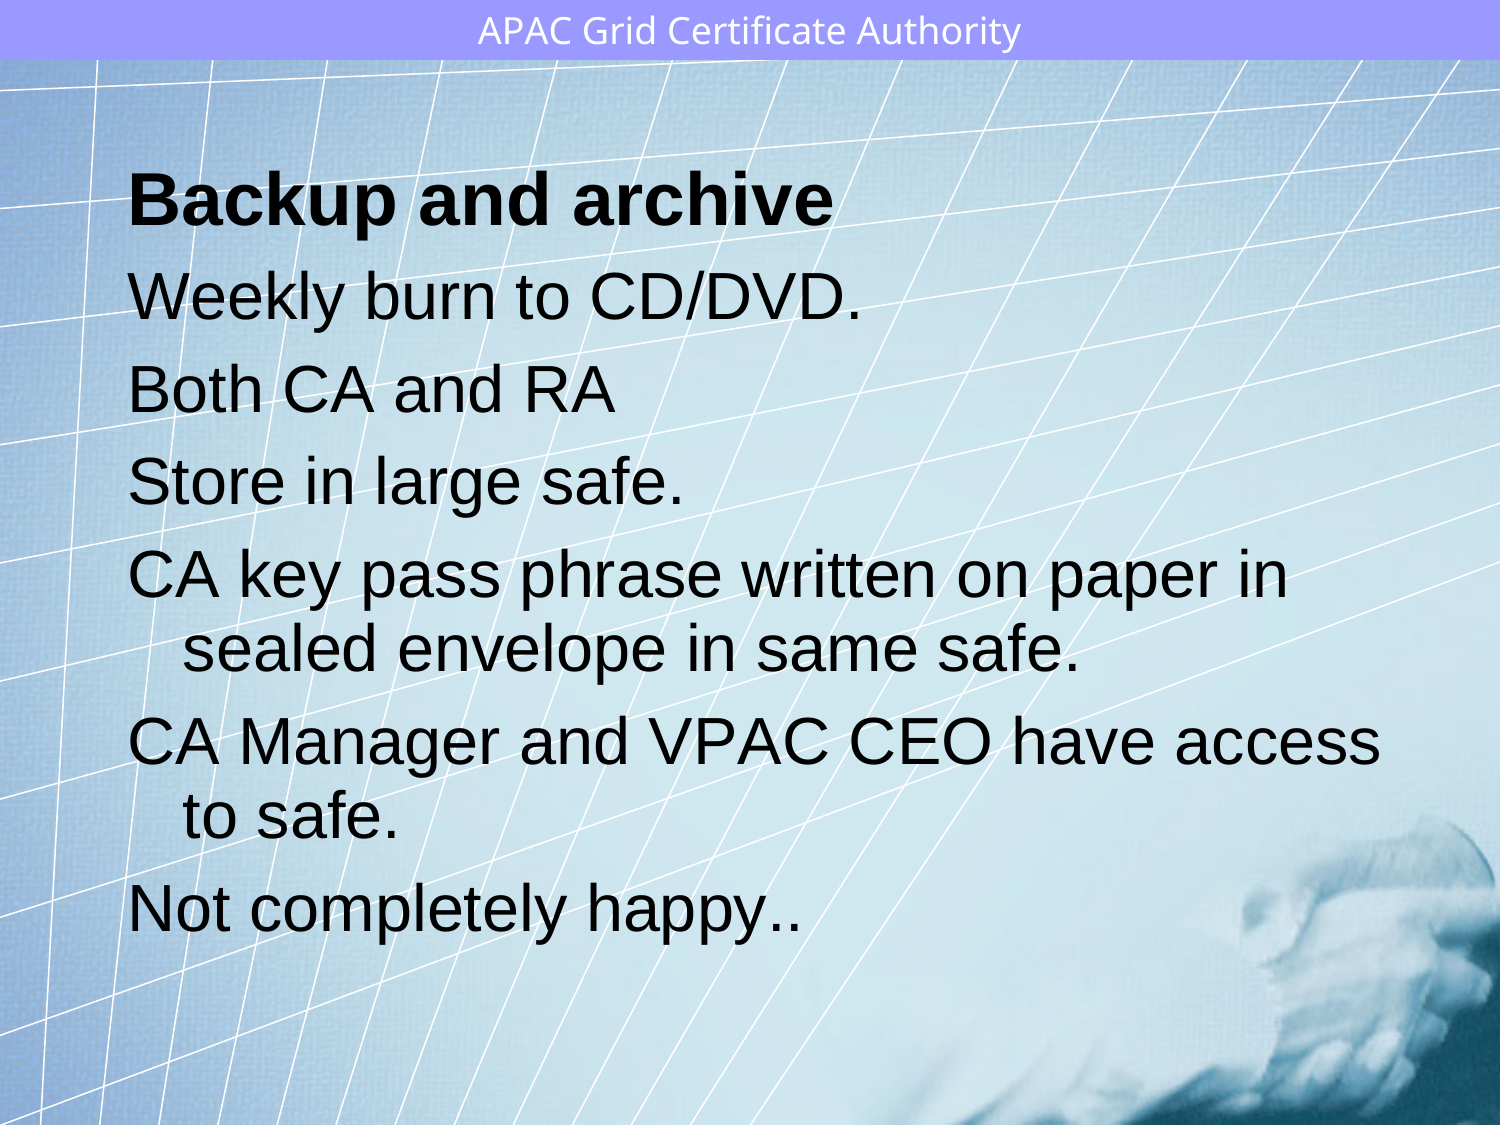

# Backup and archive
Weekly burn to CD/DVD.
Both CA and RA
Store in large safe.
CA key pass phrase written on paper in sealed envelope in same safe.
CA Manager and VPAC CEO have access to safe.
Not completely happy..